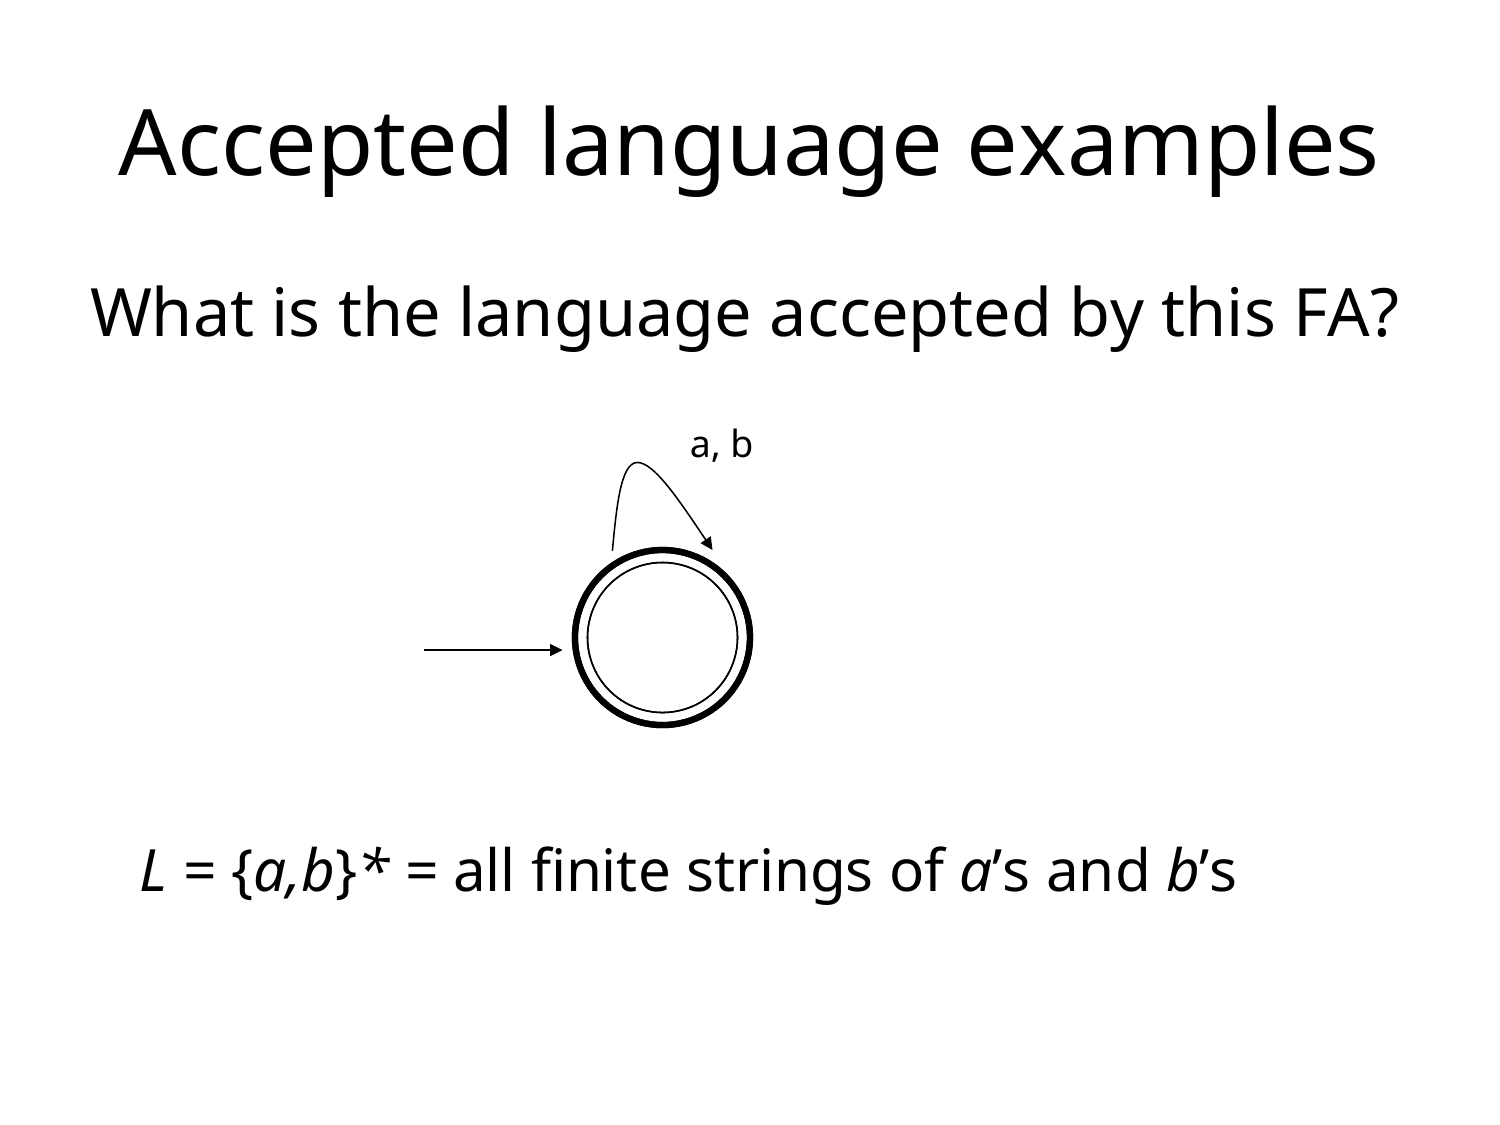

# Accepted language examples
What is the language accepted by this FA?
a, b
L = {a,b}* = all finite strings of a’s and b’s